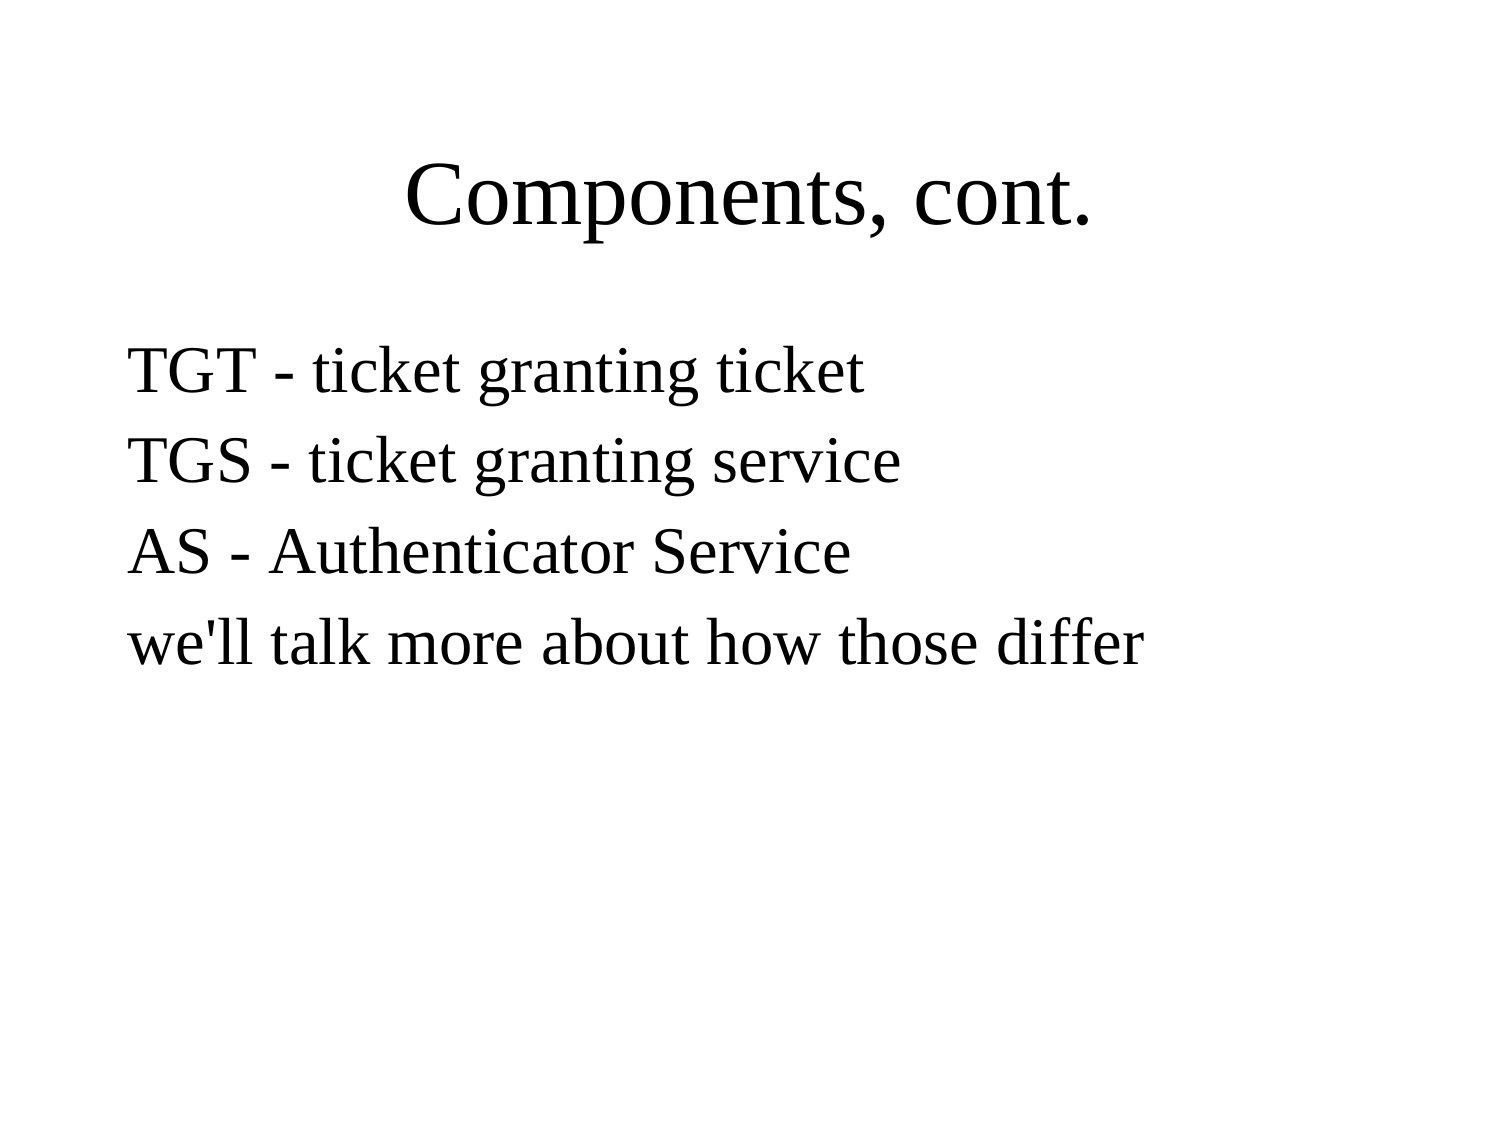

# Components, cont.
TGT - ticket granting ticket
TGS - ticket granting service
AS - Authenticator Service
we'll talk more about how those differ